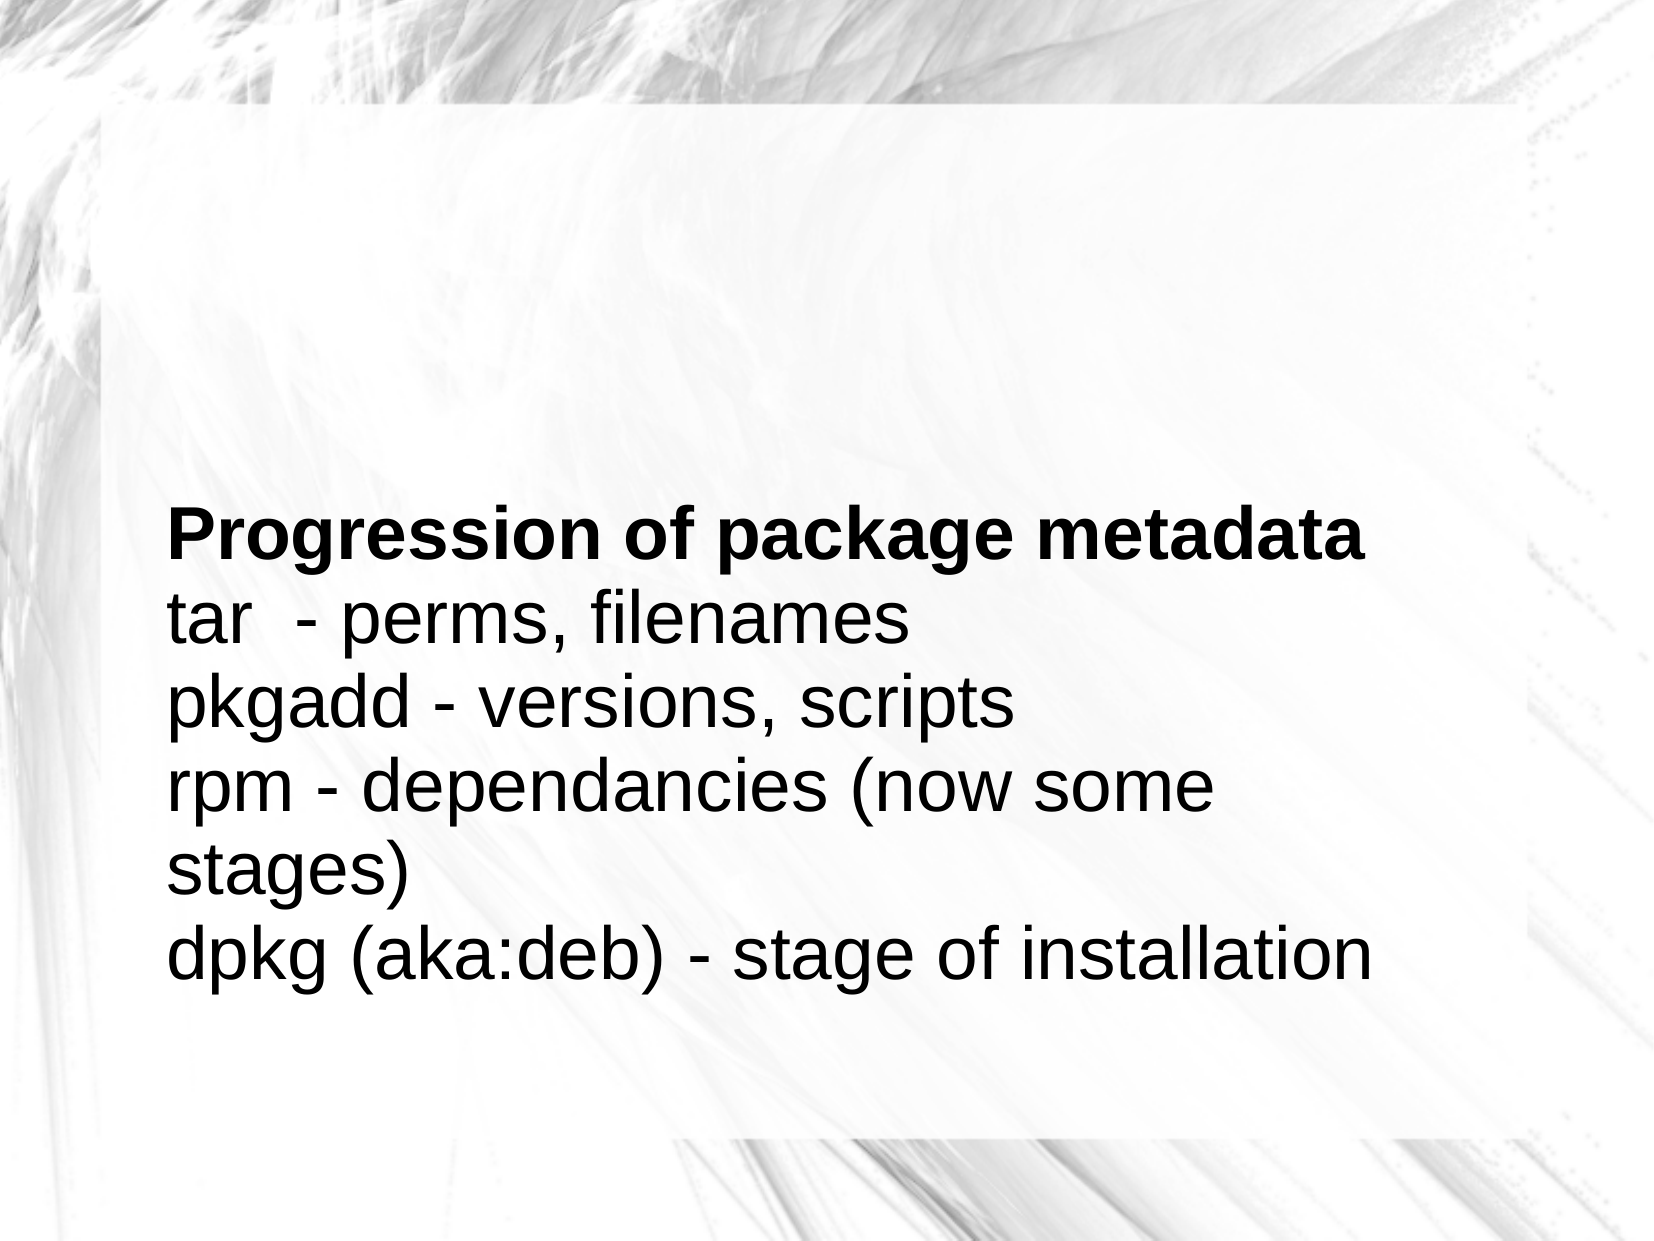

Progression of package metadata
tar - perms, filenames
pkgadd - versions, scripts
rpm - dependancies (now some stages)
dpkg (aka:deb) - stage of installation